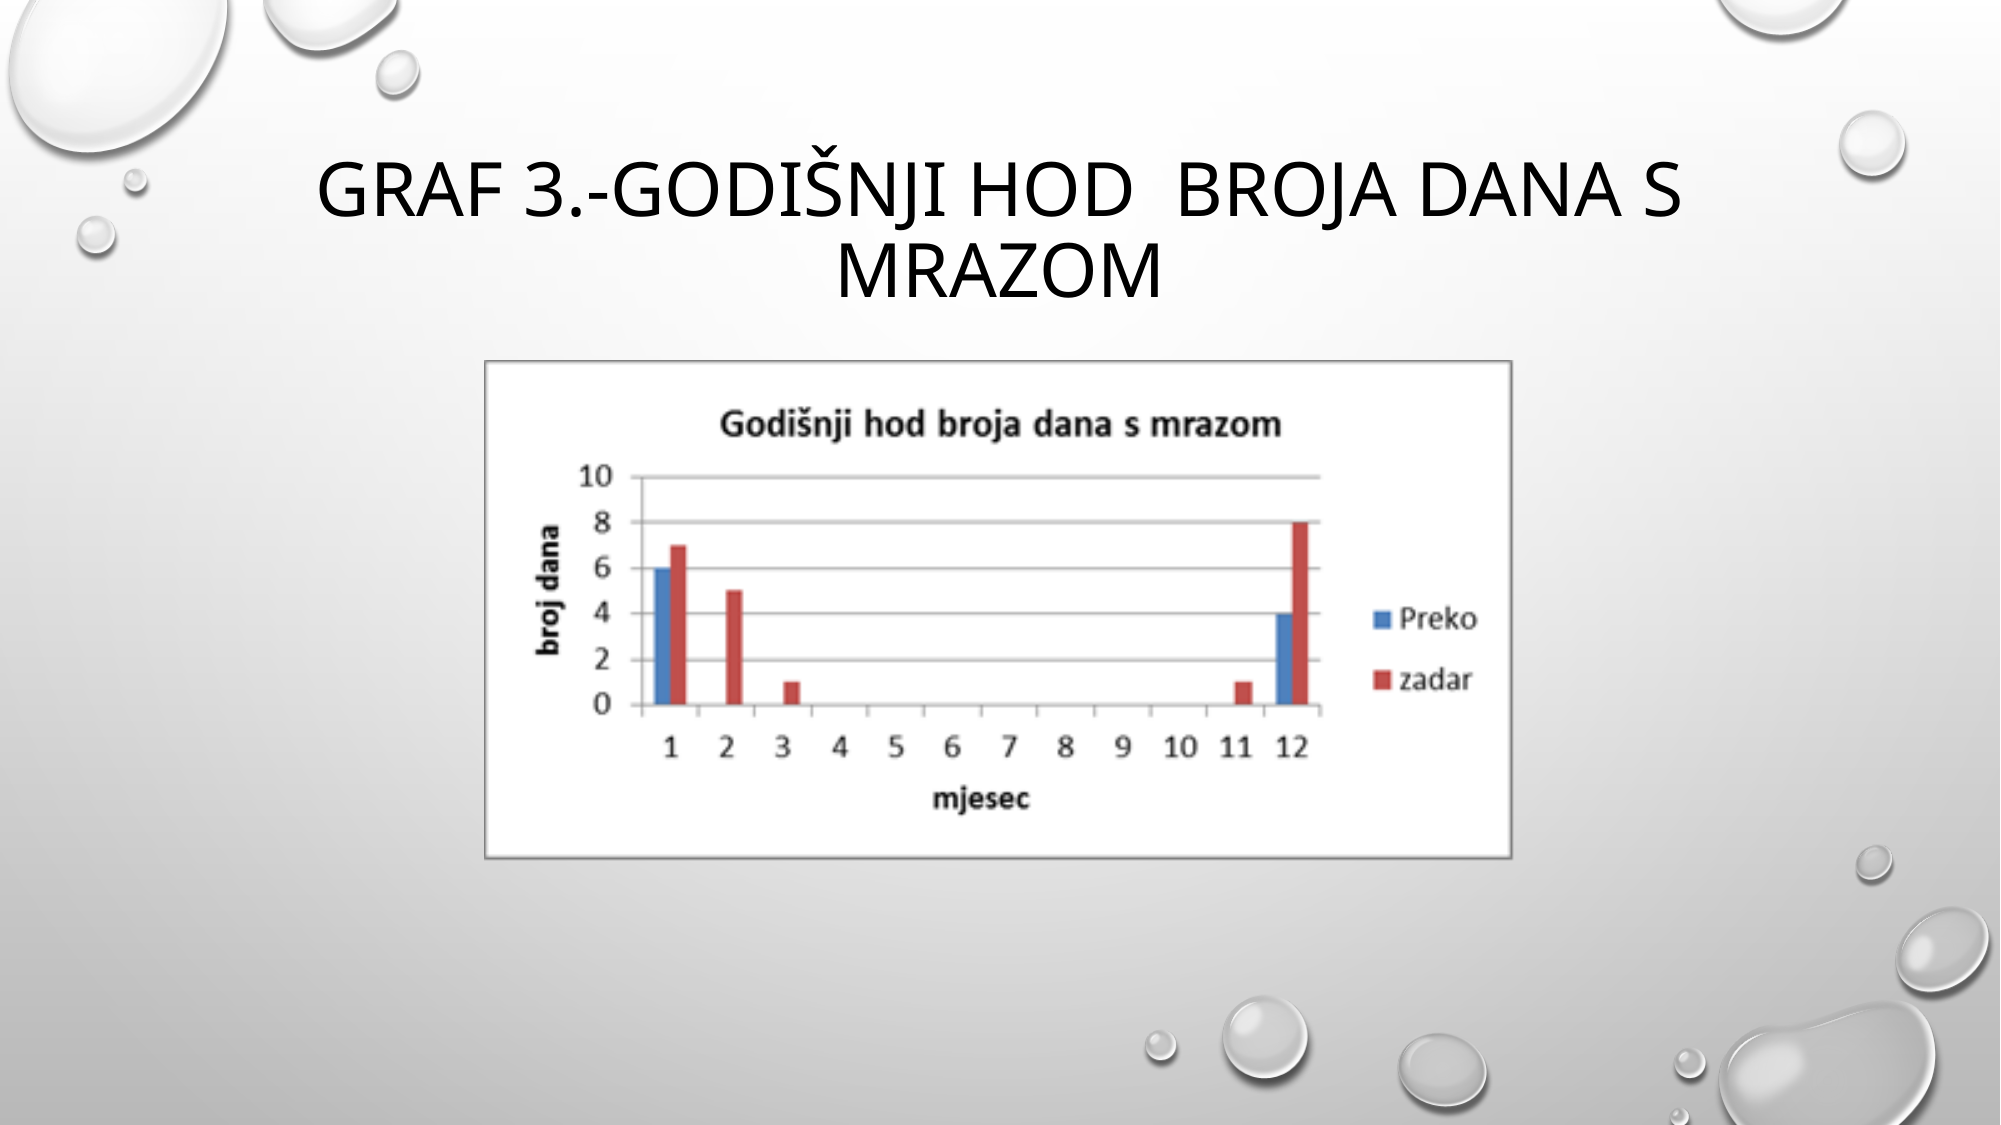

# Graf 3.-godišnji hod broja dana s mrazom